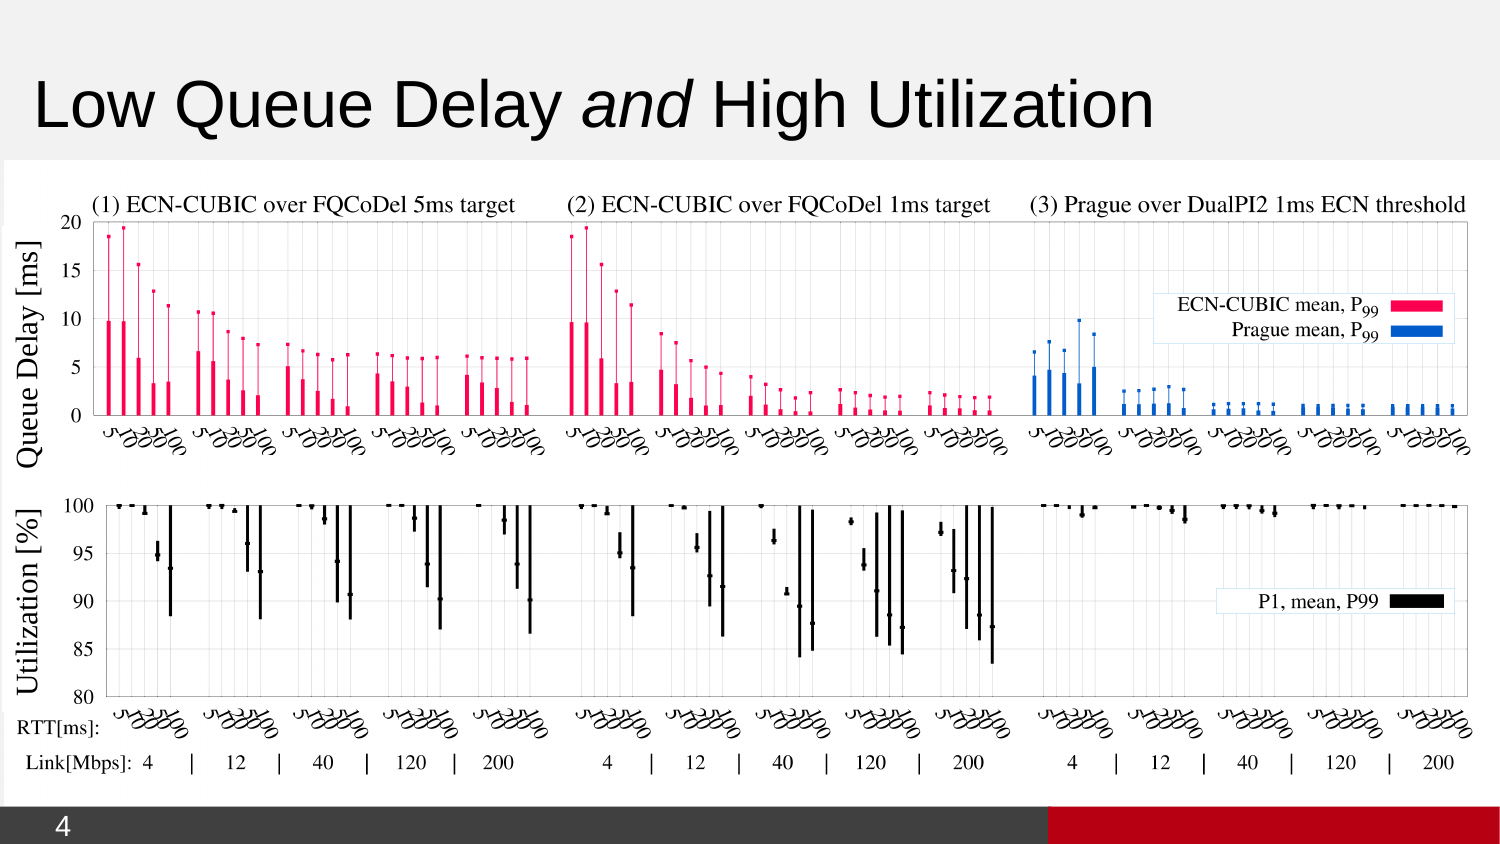

# Low Queue Delay and High Utilization
Utilization [%] Queue Delay [ms]
4